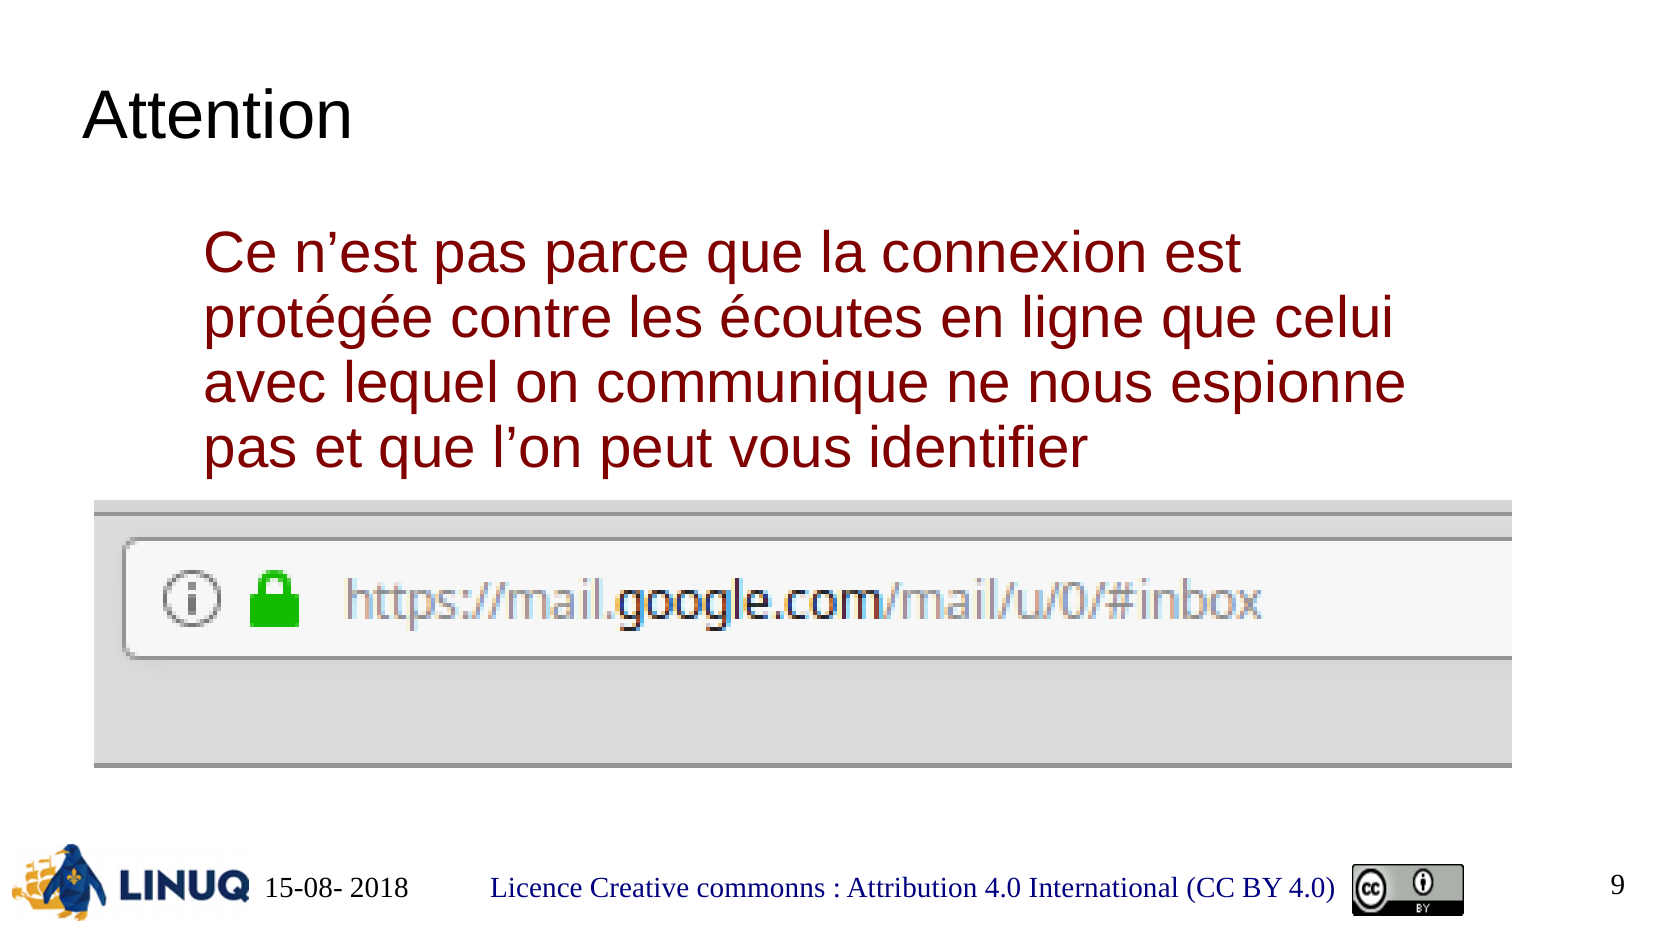

# Attention
Ce n’est pas parce que la connexion est protégée contre les écoutes en ligne que celui avec lequel on communique ne nous espionne pas et que l’on peut vous identifier
9
15-08- 2018